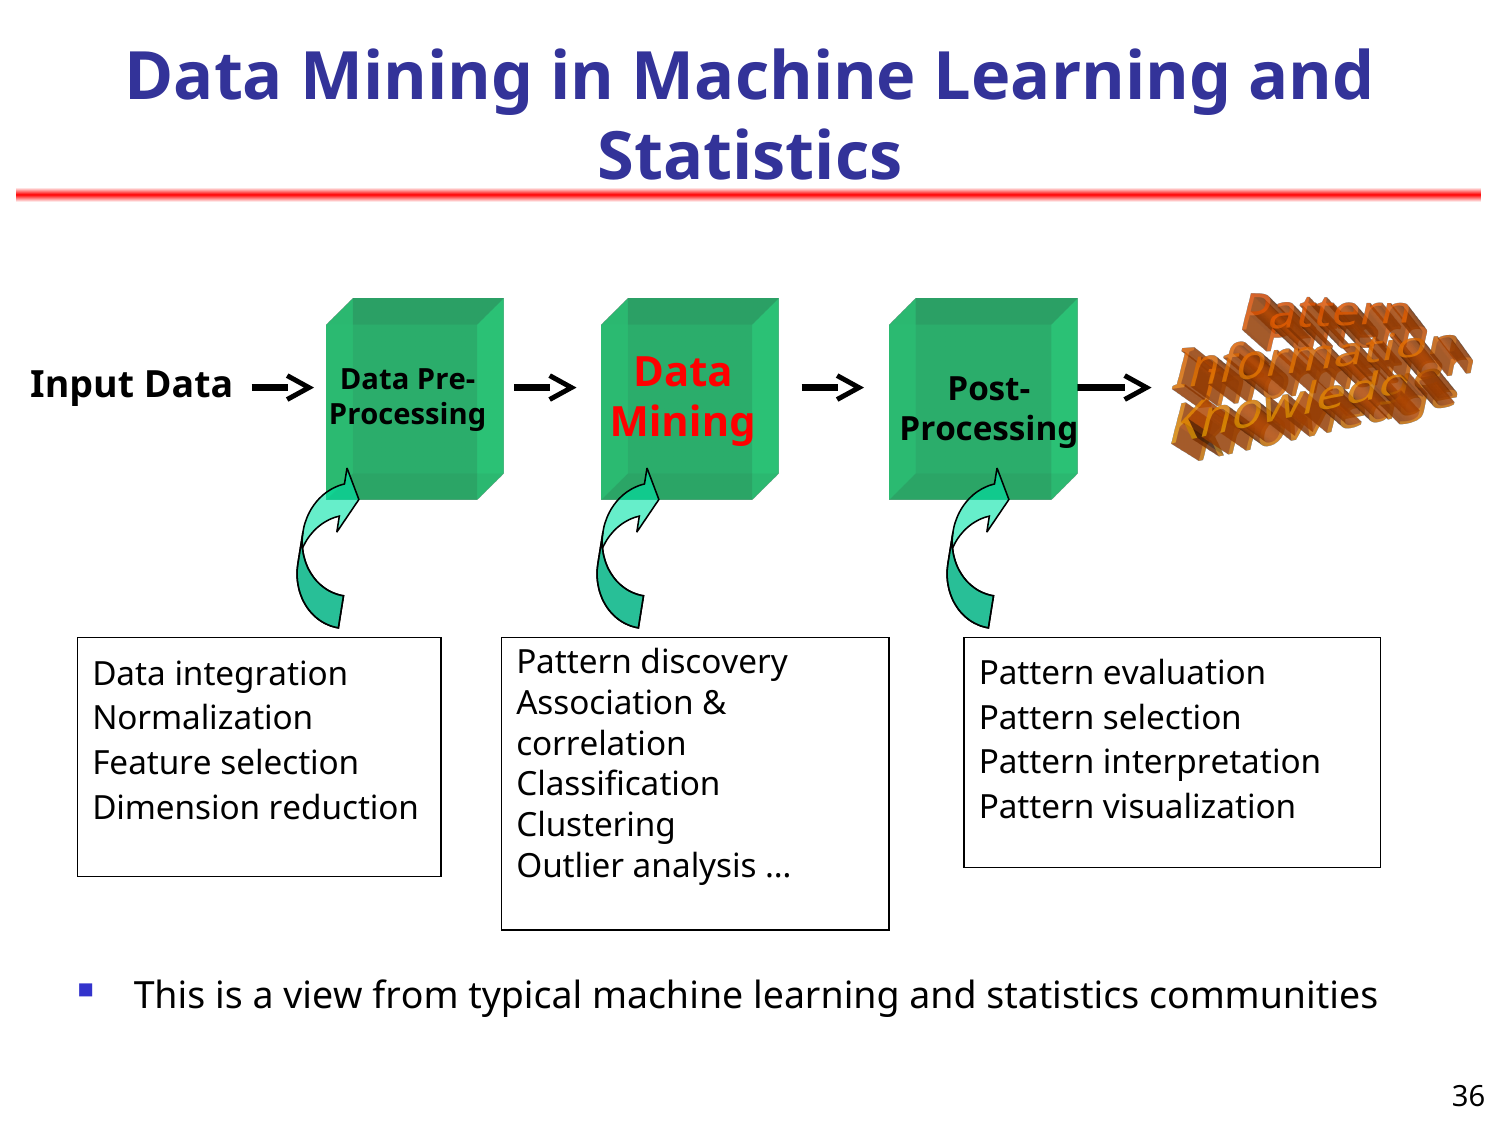

# Data Mining in Machine Learning and Statistics
Pattern
Information
Knowledge
Data Mining
Data Pre-Processing
Input Data
Post-Processing
Data integration
Normalization
Feature selection
Dimension reduction
Pattern evaluation
Pattern selection
Pattern interpretation
Pattern visualization
Pattern discovery
Association &
correlation
Classification
Clustering
Outlier analysis …
This is a view from typical machine learning and statistics communities